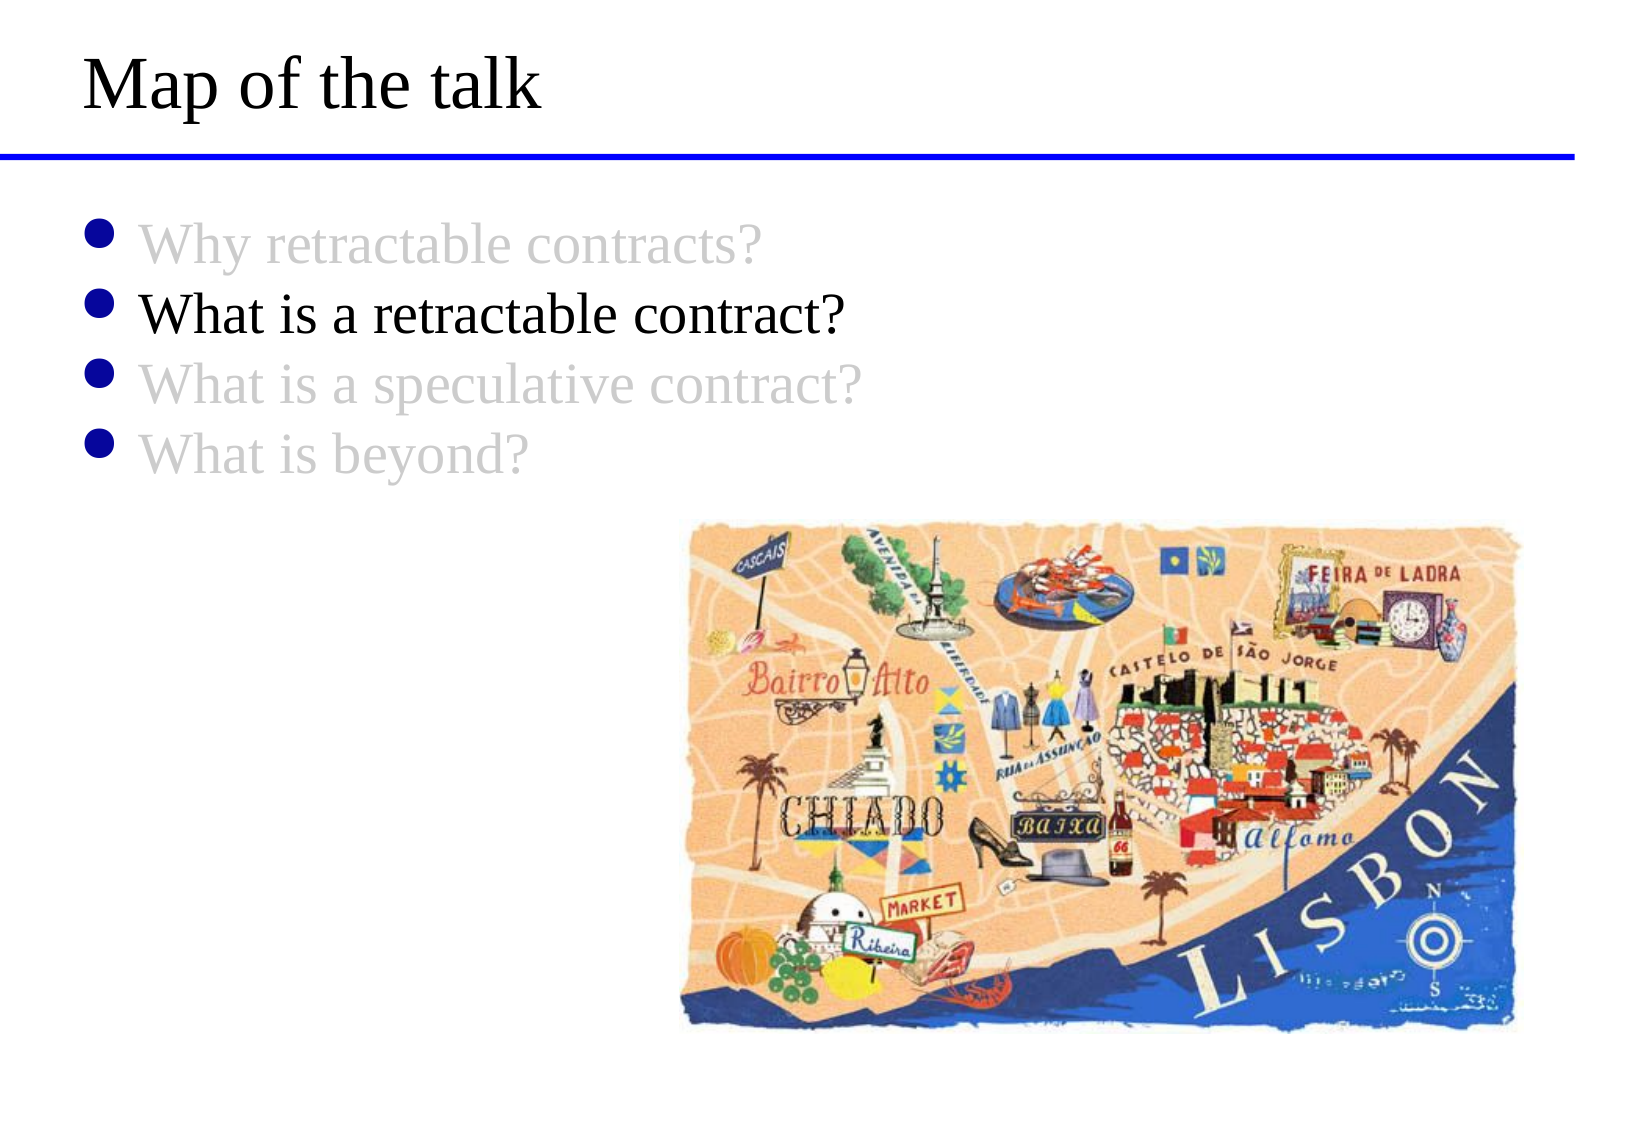

Map of the talk
Why retractable contracts?
What is a retractable contract?
What is a speculative contract?
What is beyond?